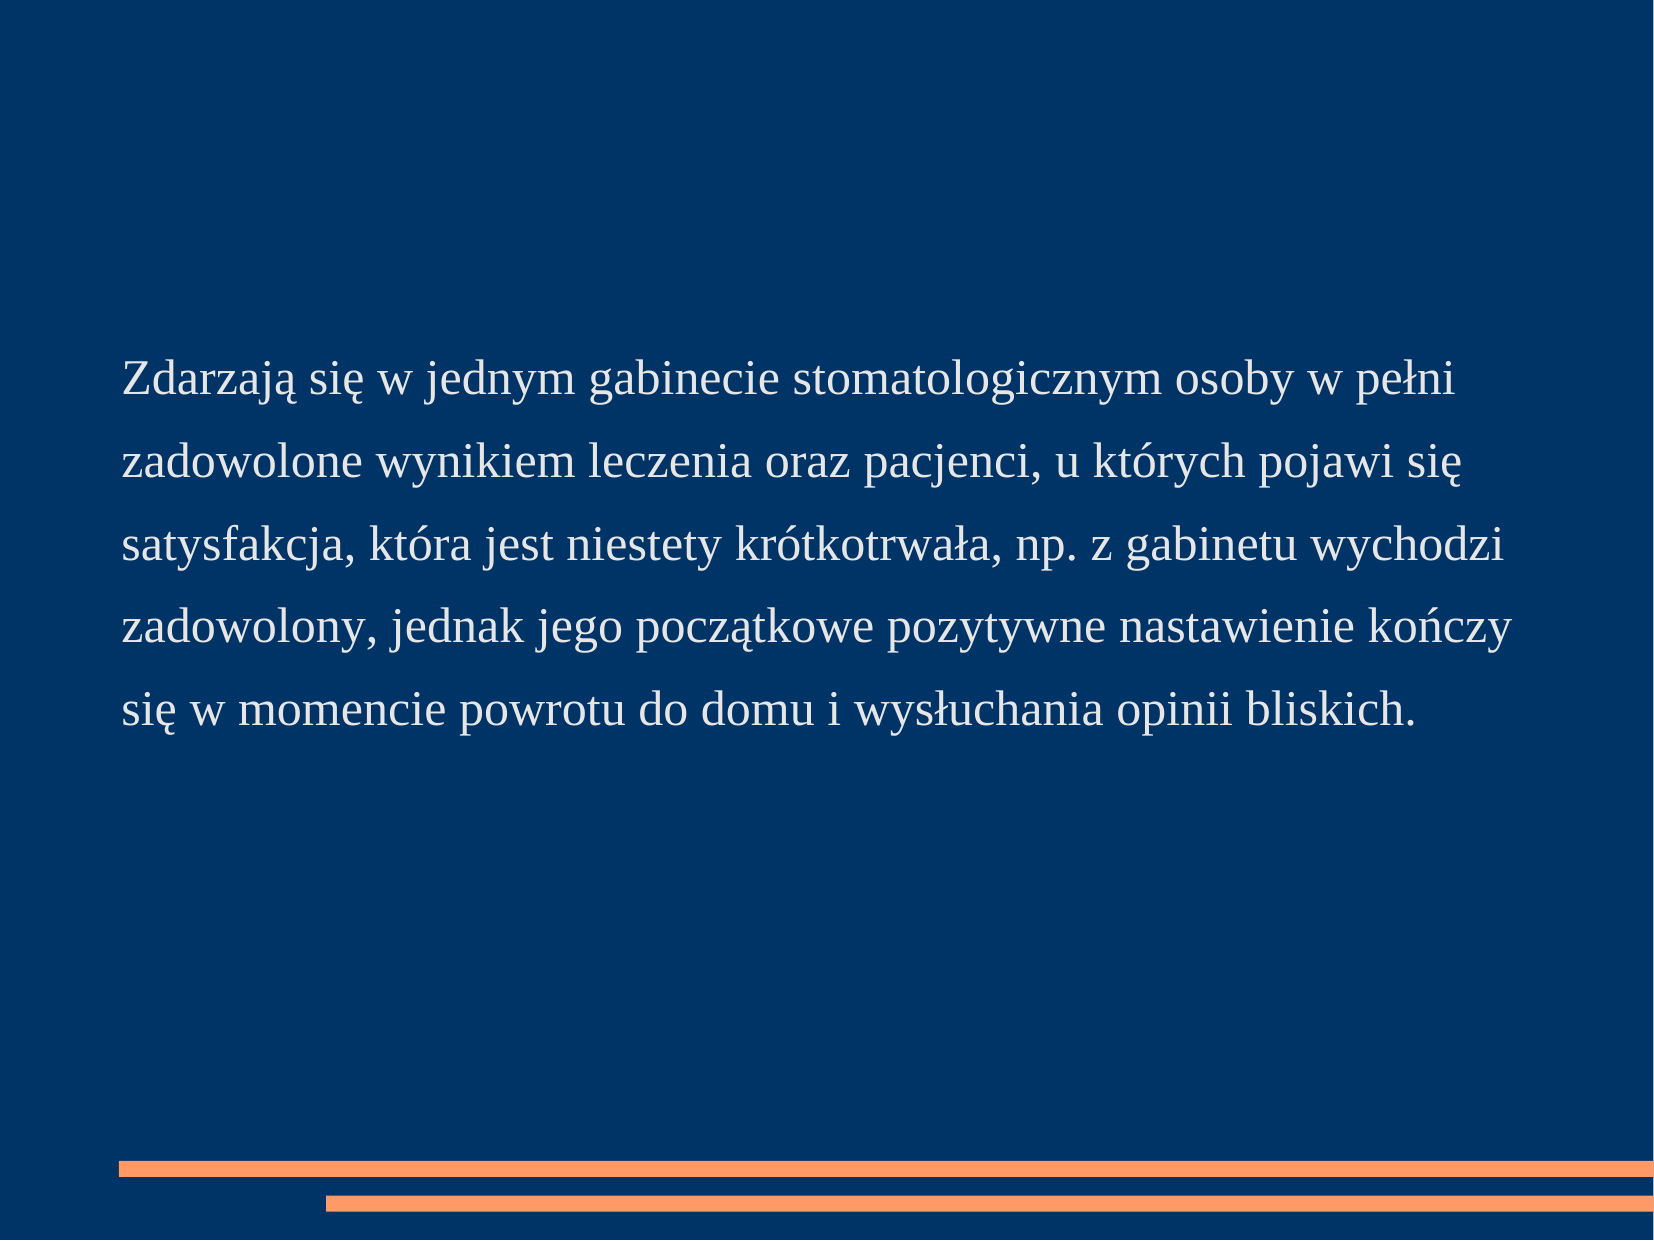

#
Zdarzają się w jednym gabinecie stomatologicznym osoby w pełni zadowolone wynikiem leczenia oraz pacjenci, u których pojawi się satysfakcja, która jest niestety krótkotrwała, np. z gabinetu wychodzi zadowolony, jednak jego początkowe pozytywne nastawienie kończy się w momencie powrotu do domu i wysłuchania opinii bliskich.